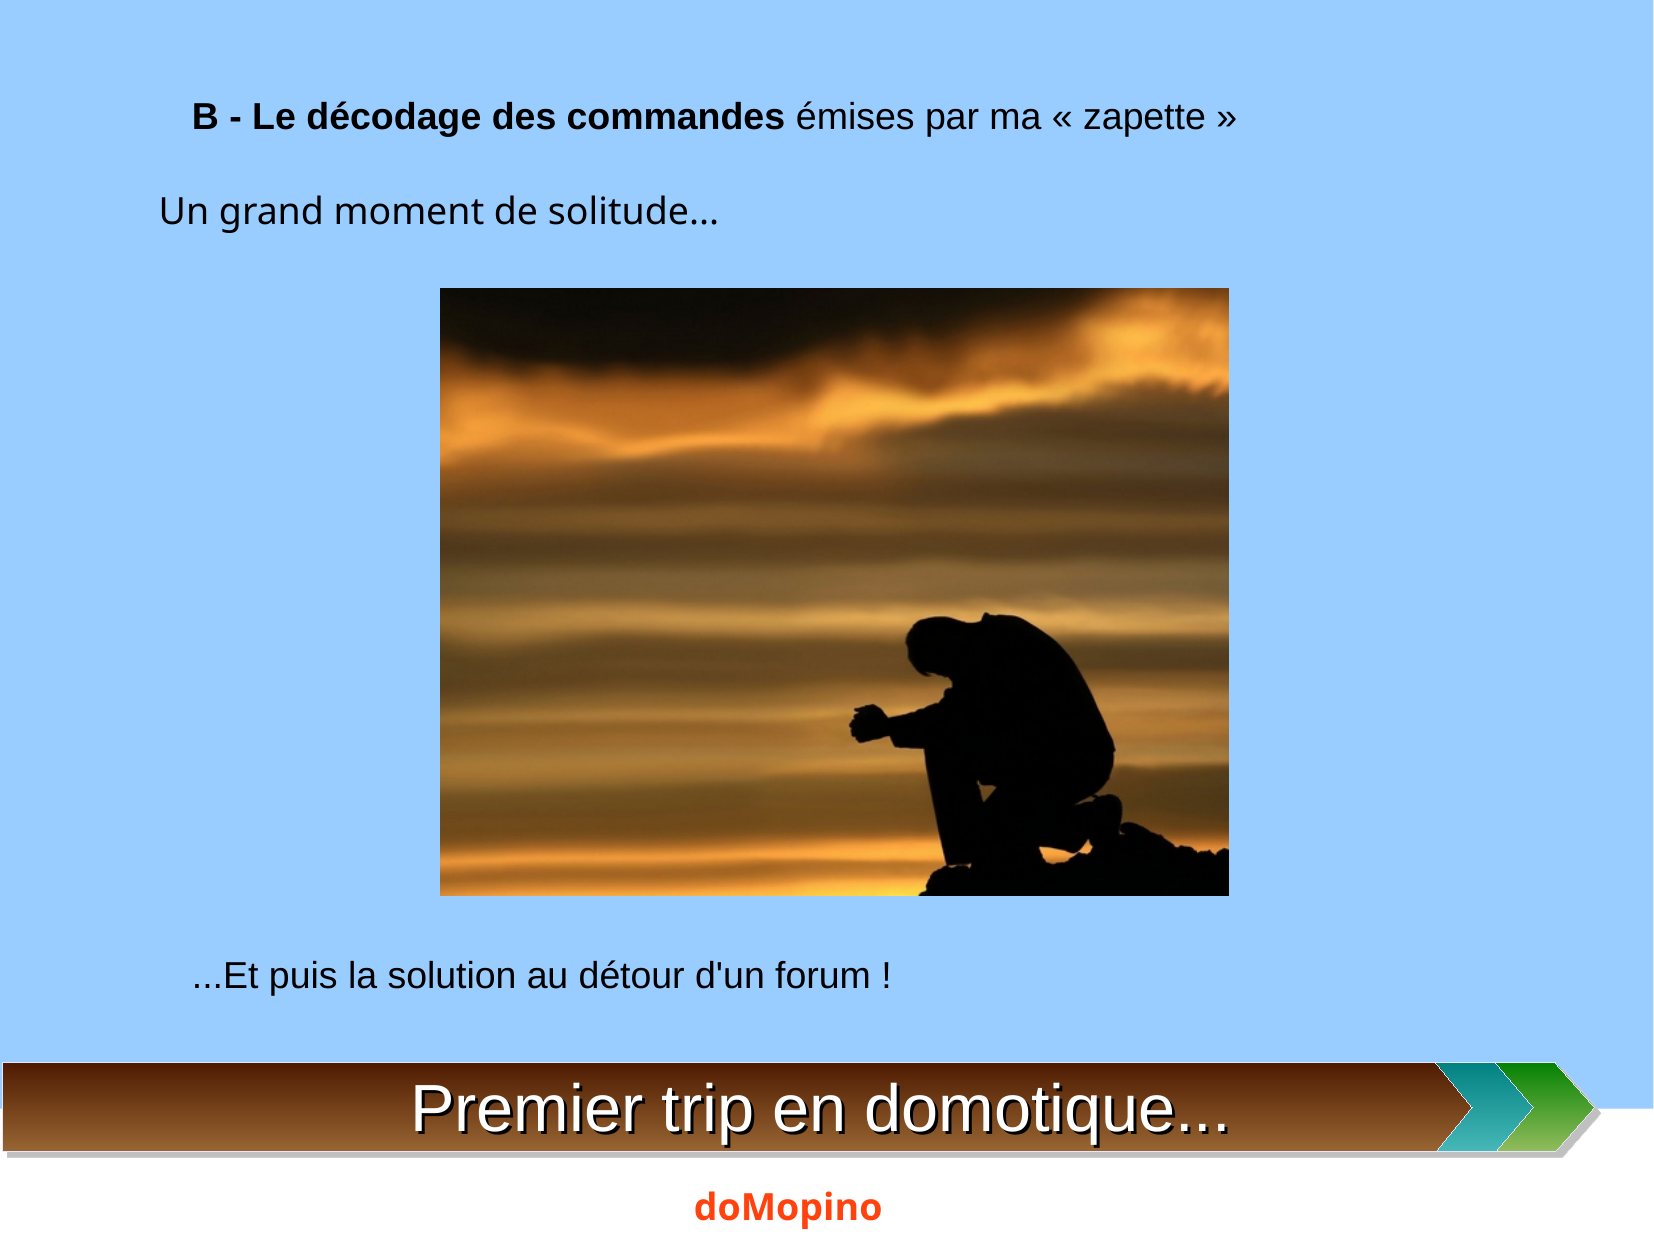

B - Le décodage des commandes émises par ma « zapette »
Un grand moment de solitude...
...Et puis la solution au détour d'un forum !
# Premier trip en domotique...
doMopino